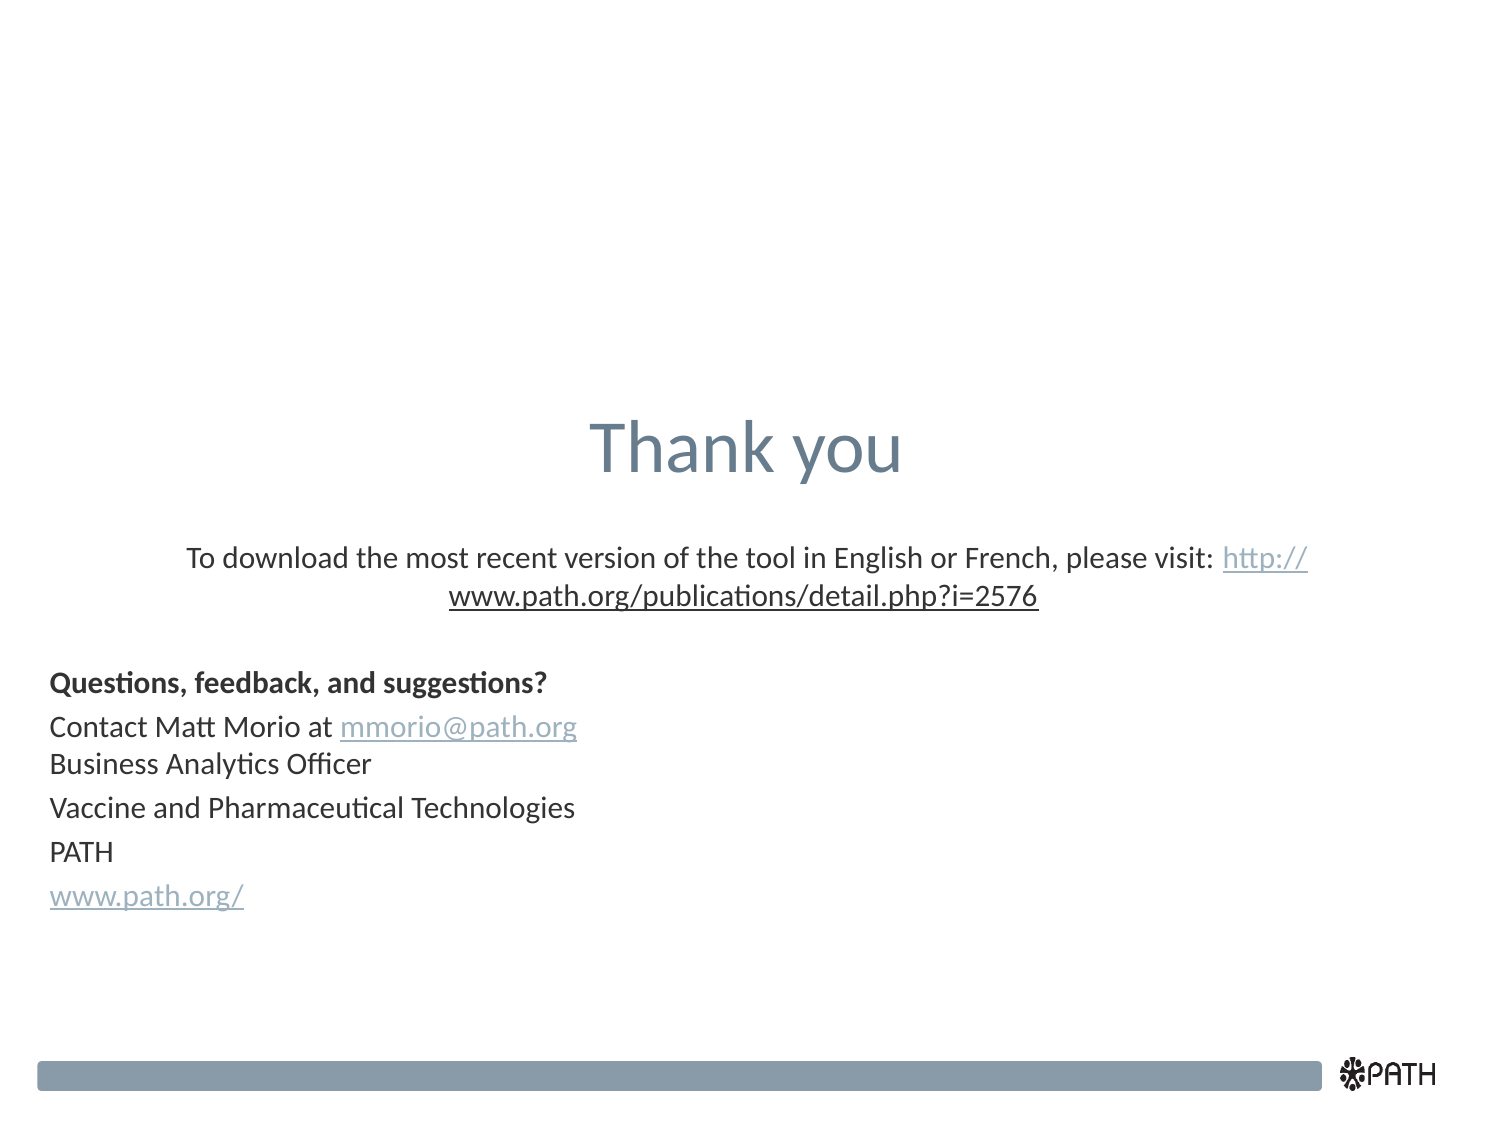

# Thank you
To download the most recent version of the tool in English or French, please visit: http://www.path.org/publications/detail.php?i=2576
Questions, feedback, and suggestions?
Contact Matt Morio at mmorio@path.org
Business Analytics Officer
Vaccine and Pharmaceutical Technologies
PATH
www.path.org/